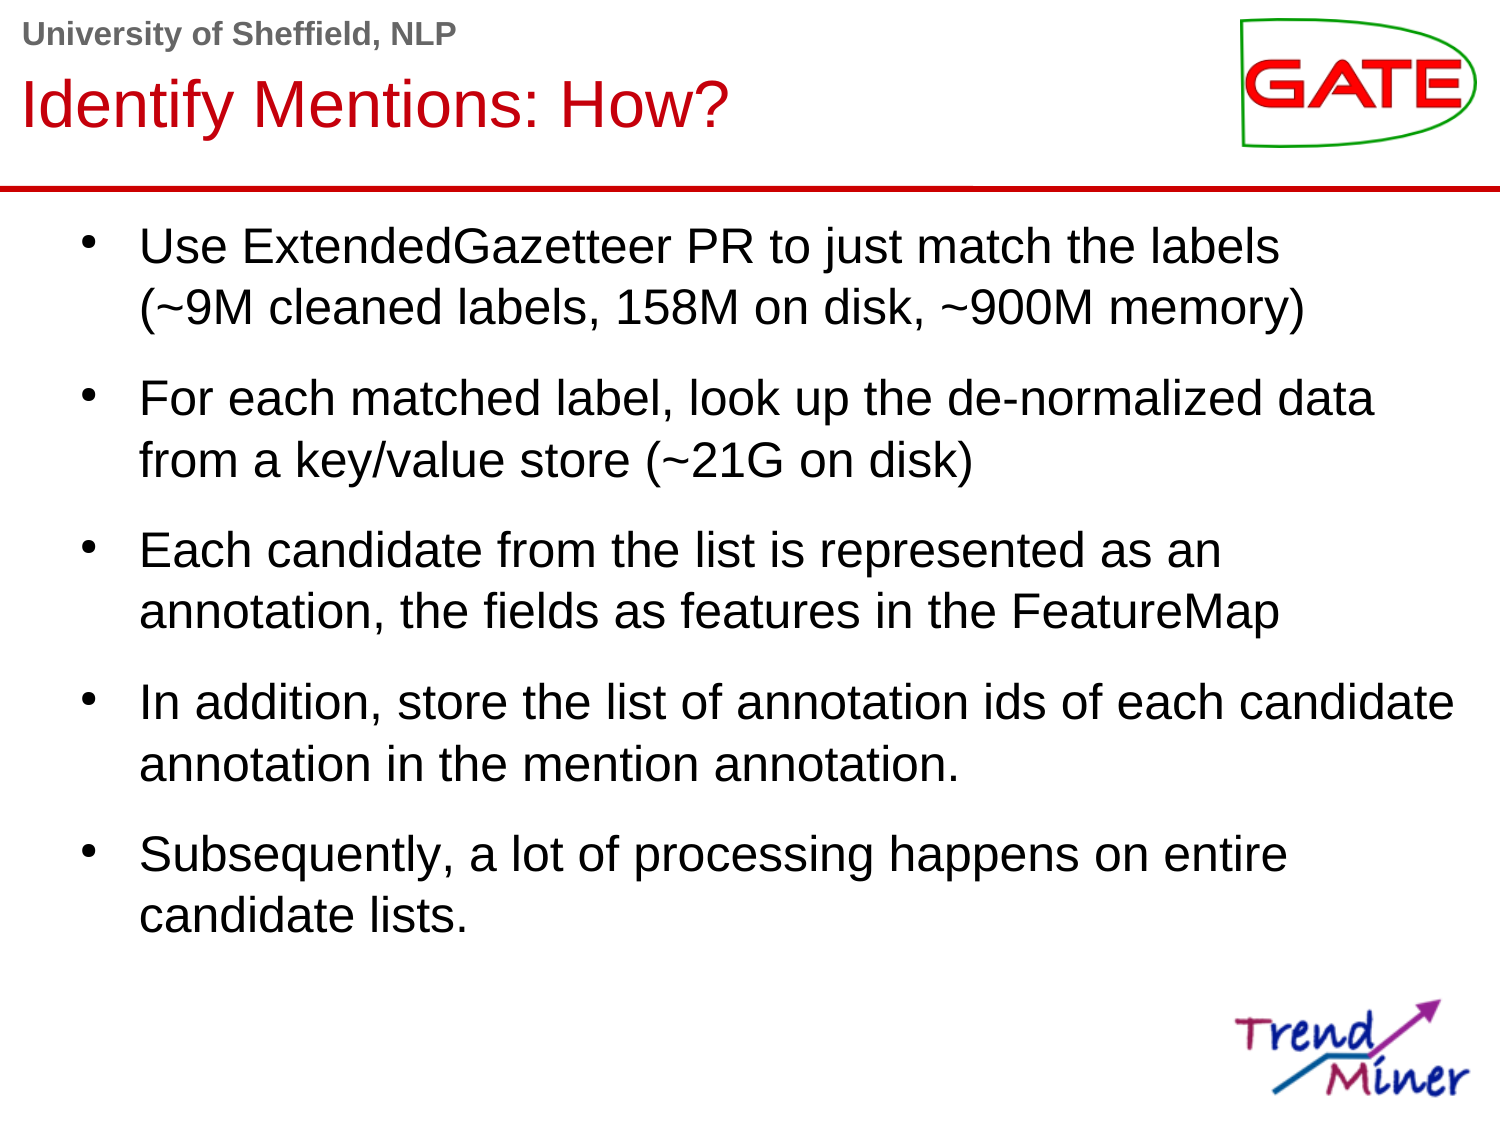

# Identify Mentions: How?
Use ExtendedGazetteer PR to just match the labels
(~9M cleaned labels, 158M on disk, ~900M memory)
For each matched label, look up the de-normalized data from a key/value store (~21G on disk)
Each candidate from the list is represented as an annotation, the fields as features in the FeatureMap
In addition, store the list of annotation ids of each candidate annotation in the mention annotation.
Subsequently, a lot of processing happens on entire candidate lists.